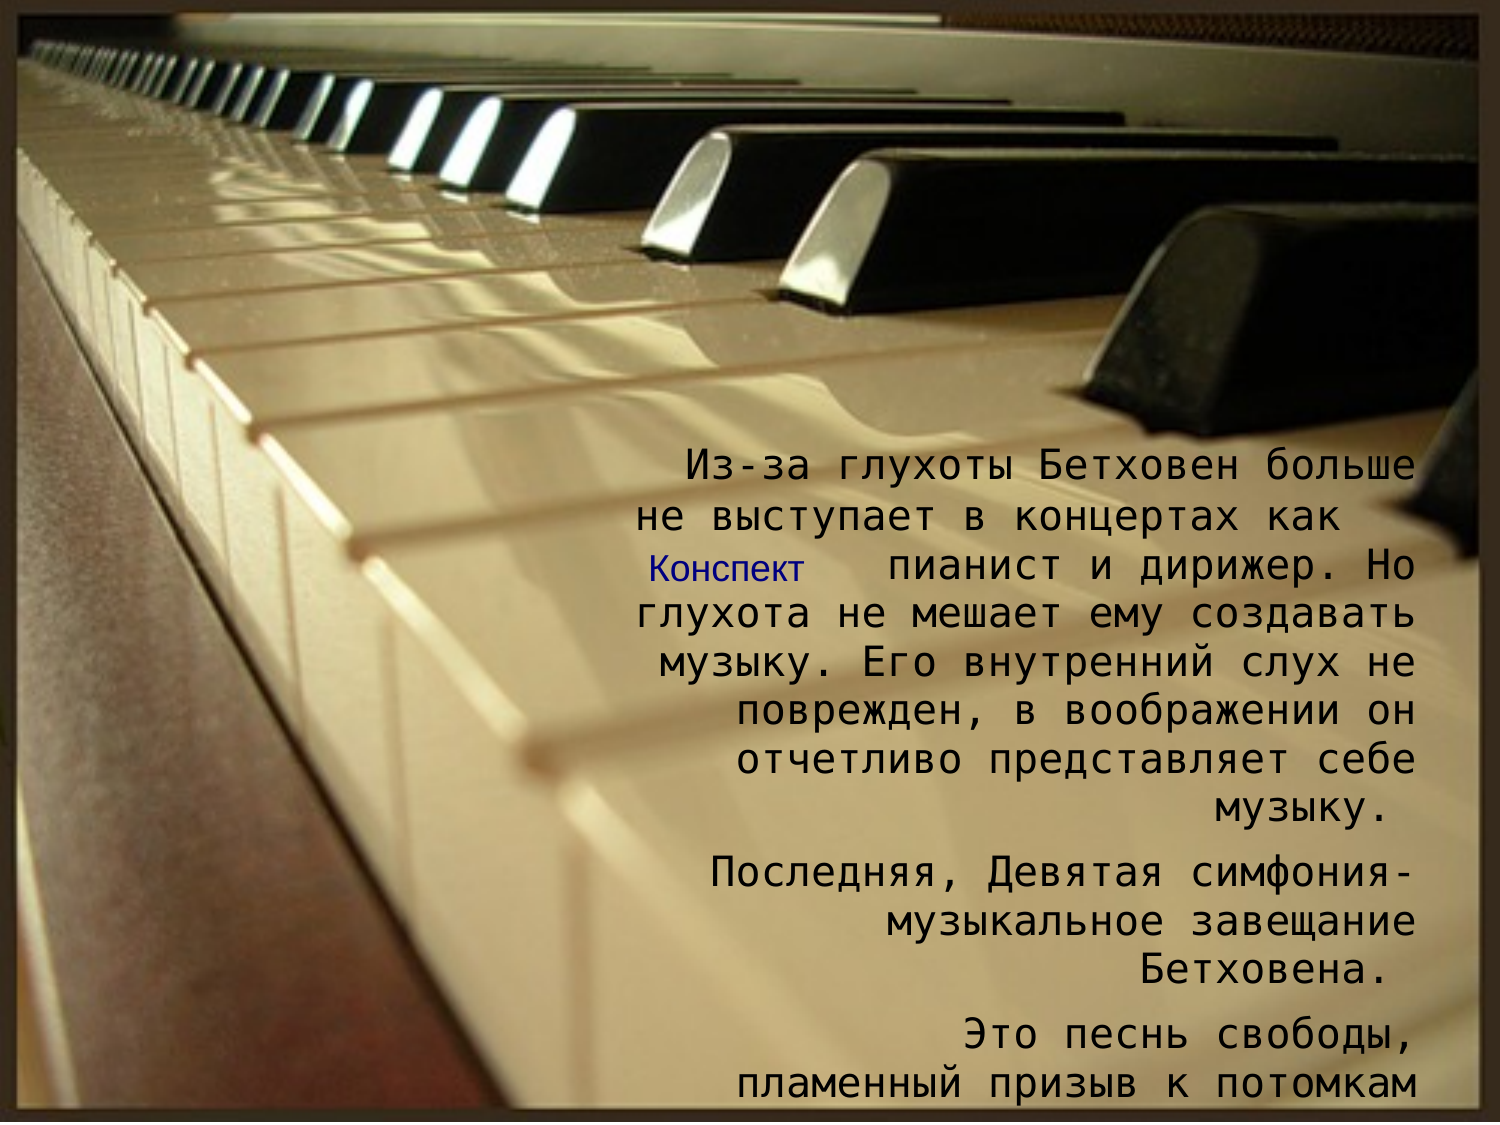

#
 Из-за глухоты Бетховен больше не выступает в концертах как пианист и дирижер. Но глухота не мешает ему создавать музыку. Его внутренний слух не поврежден, в воображении он отчетливо представляет себе музыку.
Последняя, Девятая симфония- музыкальное завещание Бетховена.
 Это песнь свободы, пламенный призыв к потомкам
Конспект